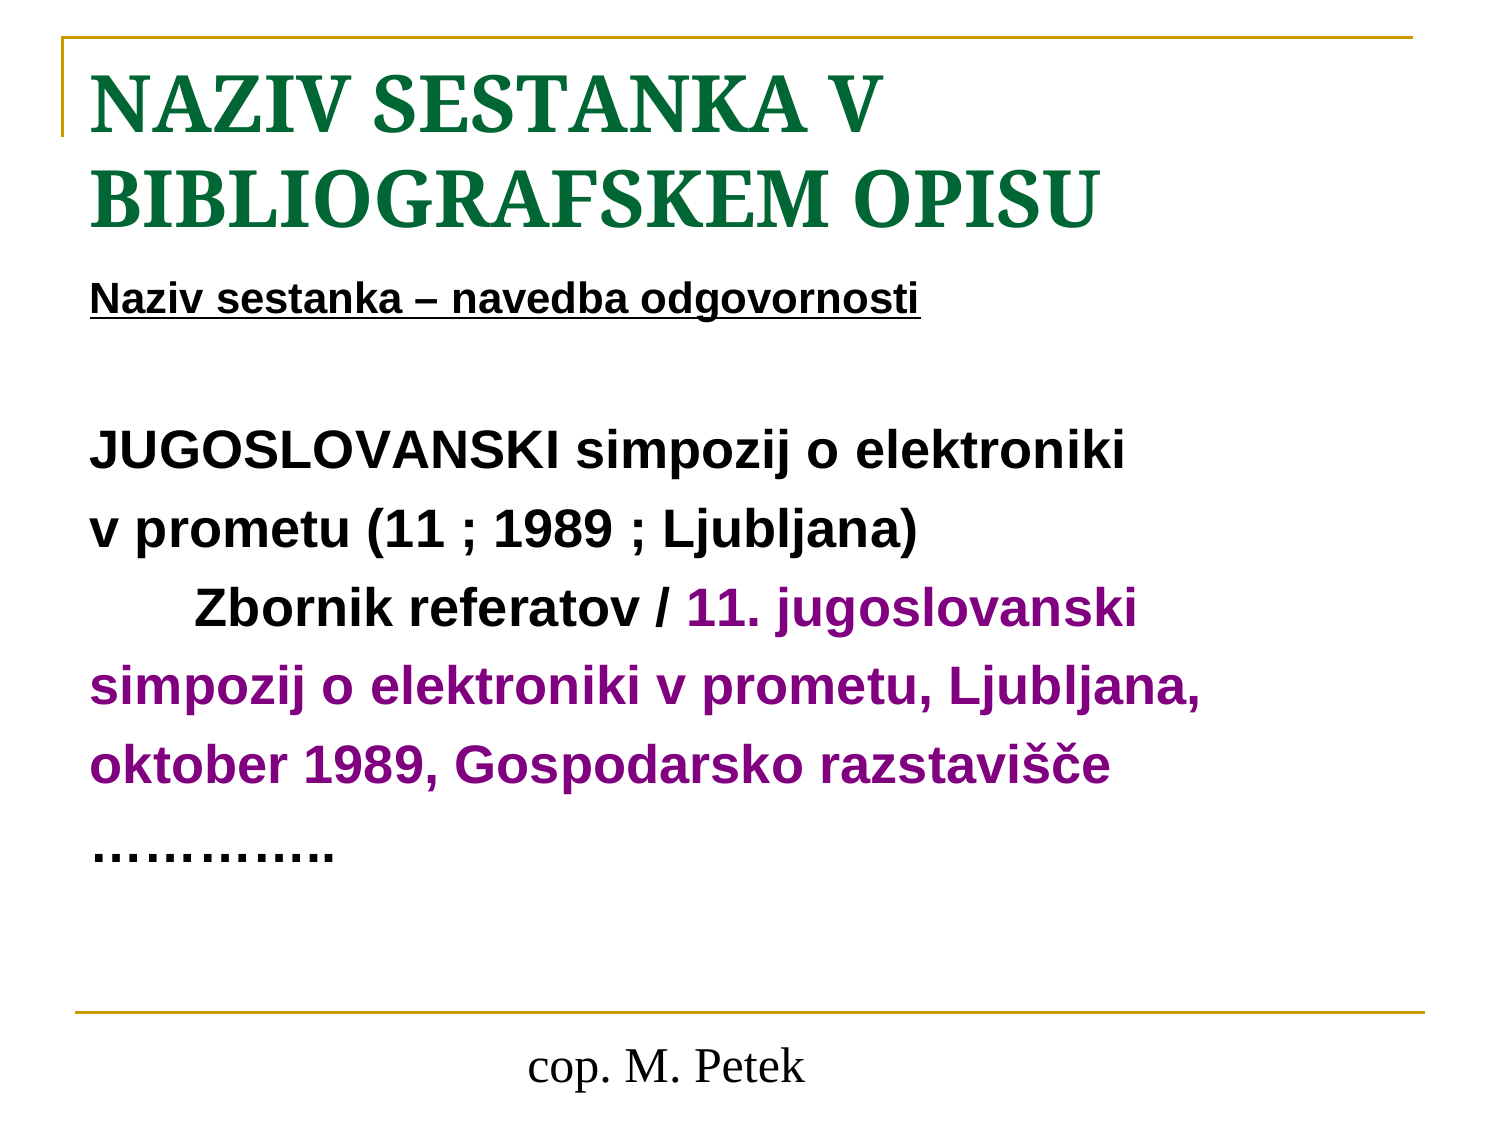

# NAZIV SESTANKA V BIBLIOGRAFSKEM OPISU
Naziv sestanka – navedba odgovornosti
JUGOSLOVANSKI simpozij o elektroniki
v prometu (11 ; 1989 ; Ljubljana)
 Zbornik referatov / 11. jugoslovanski
simpozij o elektroniki v prometu, Ljubljana,
oktober 1989, Gospodarsko razstavišče
…………..
cop. M. Petek